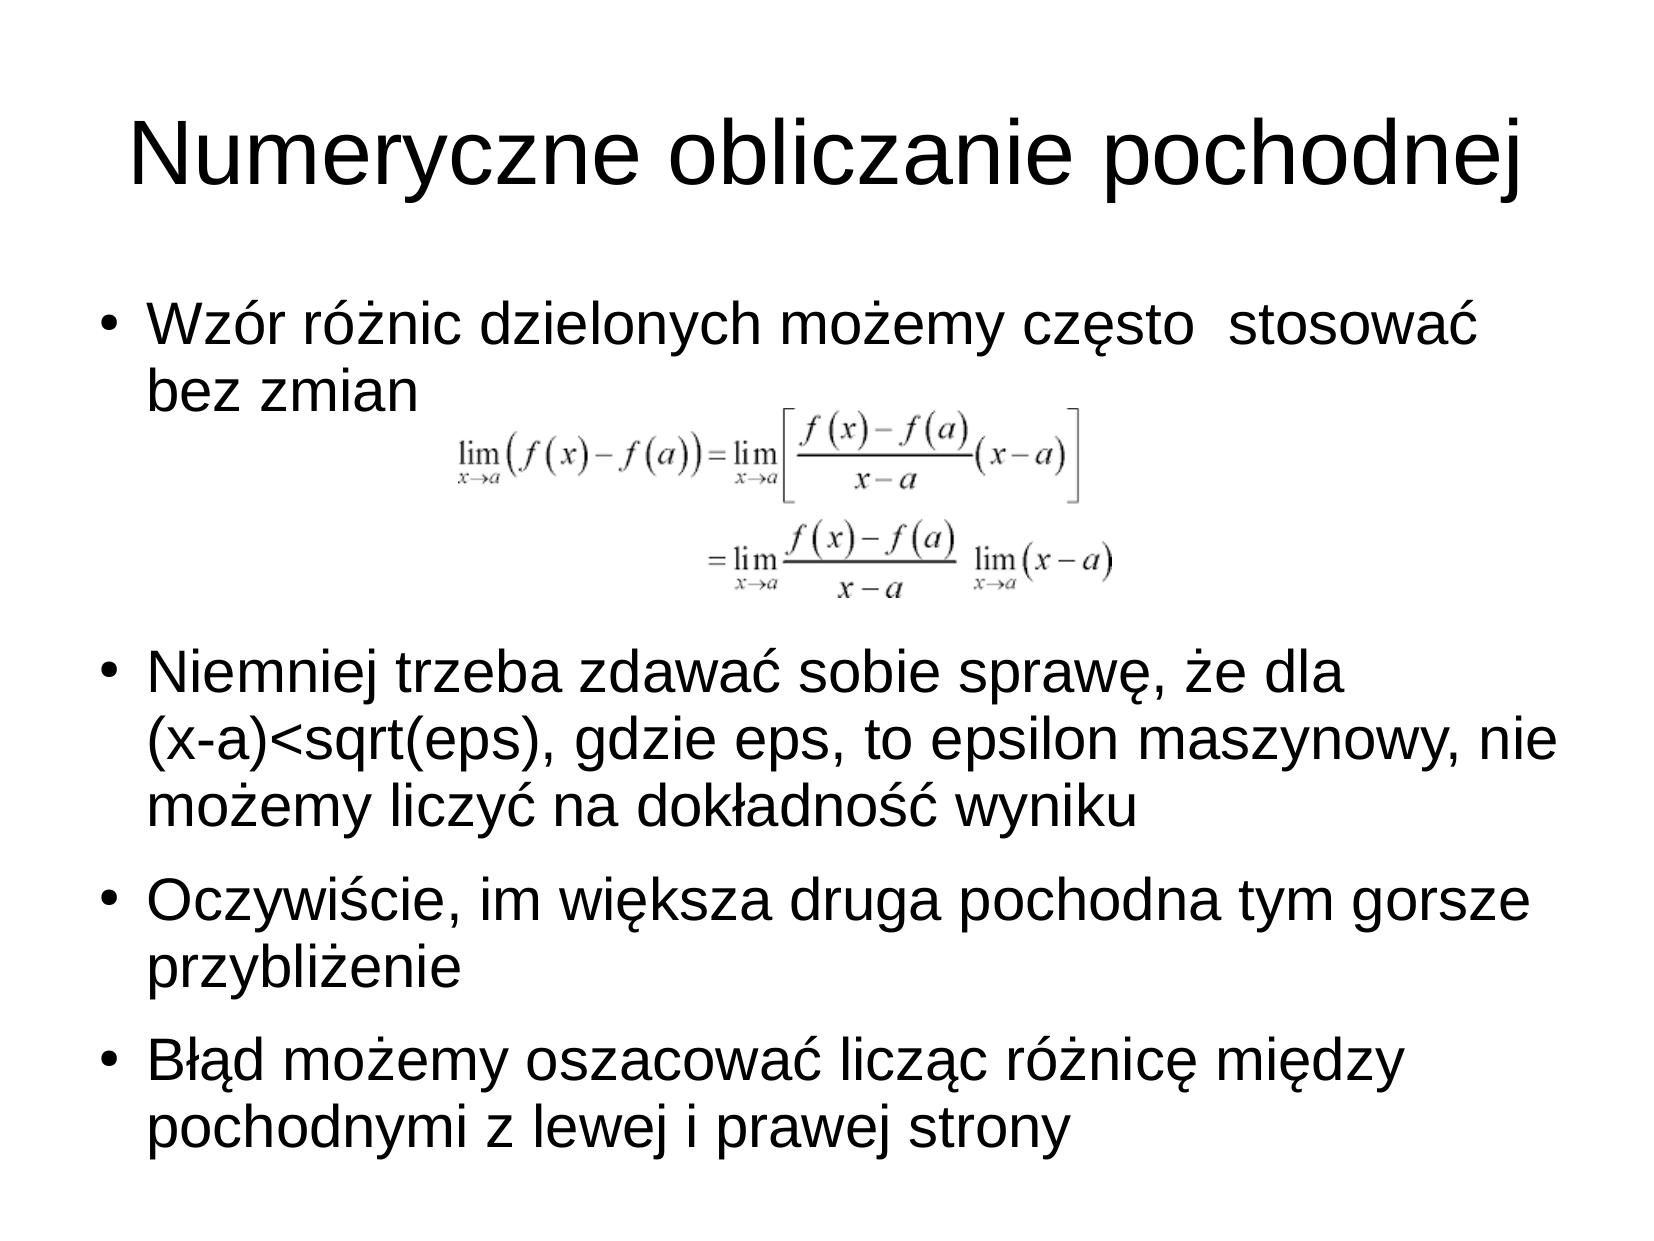

# Numeryczne obliczanie pochodnej
Wzór różnic dzielonych możemy często stosować bez zmian
Niemniej trzeba zdawać sobie sprawę, że dla
(x-a)<sqrt(eps), gdzie eps, to epsilon maszynowy, nie możemy liczyć na dokładność wyniku
Oczywiście, im większa druga pochodna tym gorsze przybliżenie
Błąd możemy oszacować licząc różnicę między pochodnymi z lewej i prawej strony